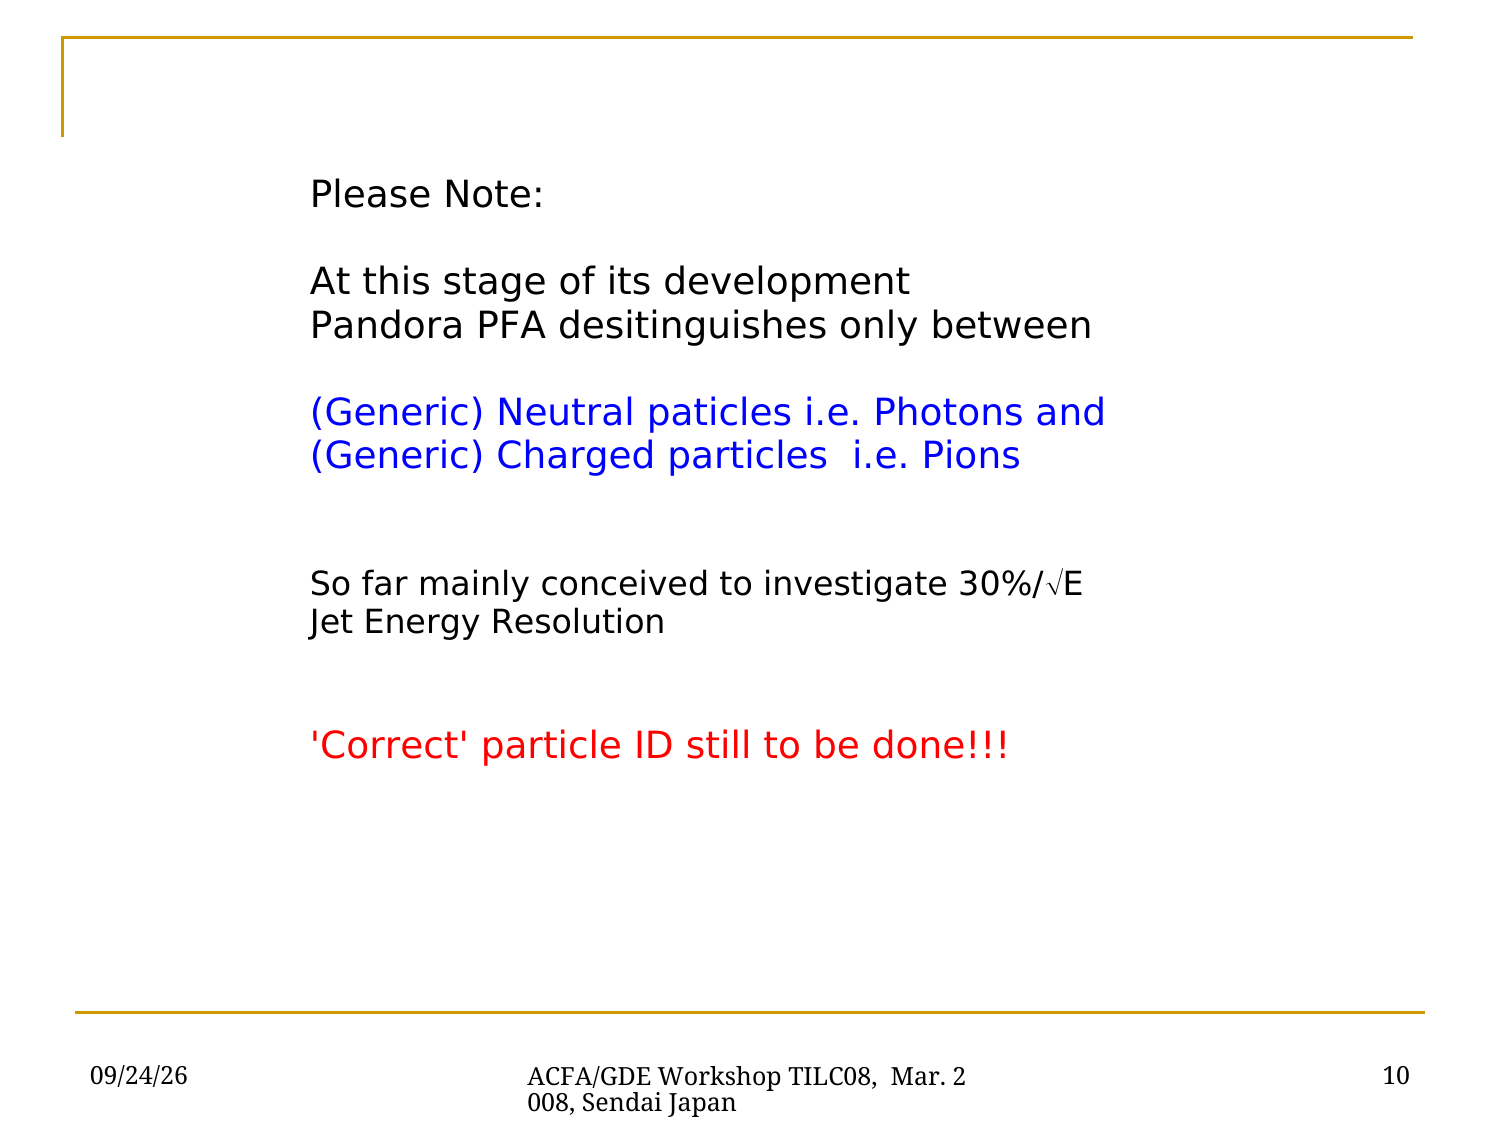

Please Note:
At this stage of its development
Pandora PFA desitinguishes only between
(Generic) Neutral paticles i.e. Photons and
(Generic) Charged particles i.e. Pions
So far mainly conceived to investigate 30%/ÖE
Jet Energy Resolution
'Correct' particle ID still to be done!!!
10
ACFA/GDE Workshop TILC08, Mar. 2008, Sendai Japan